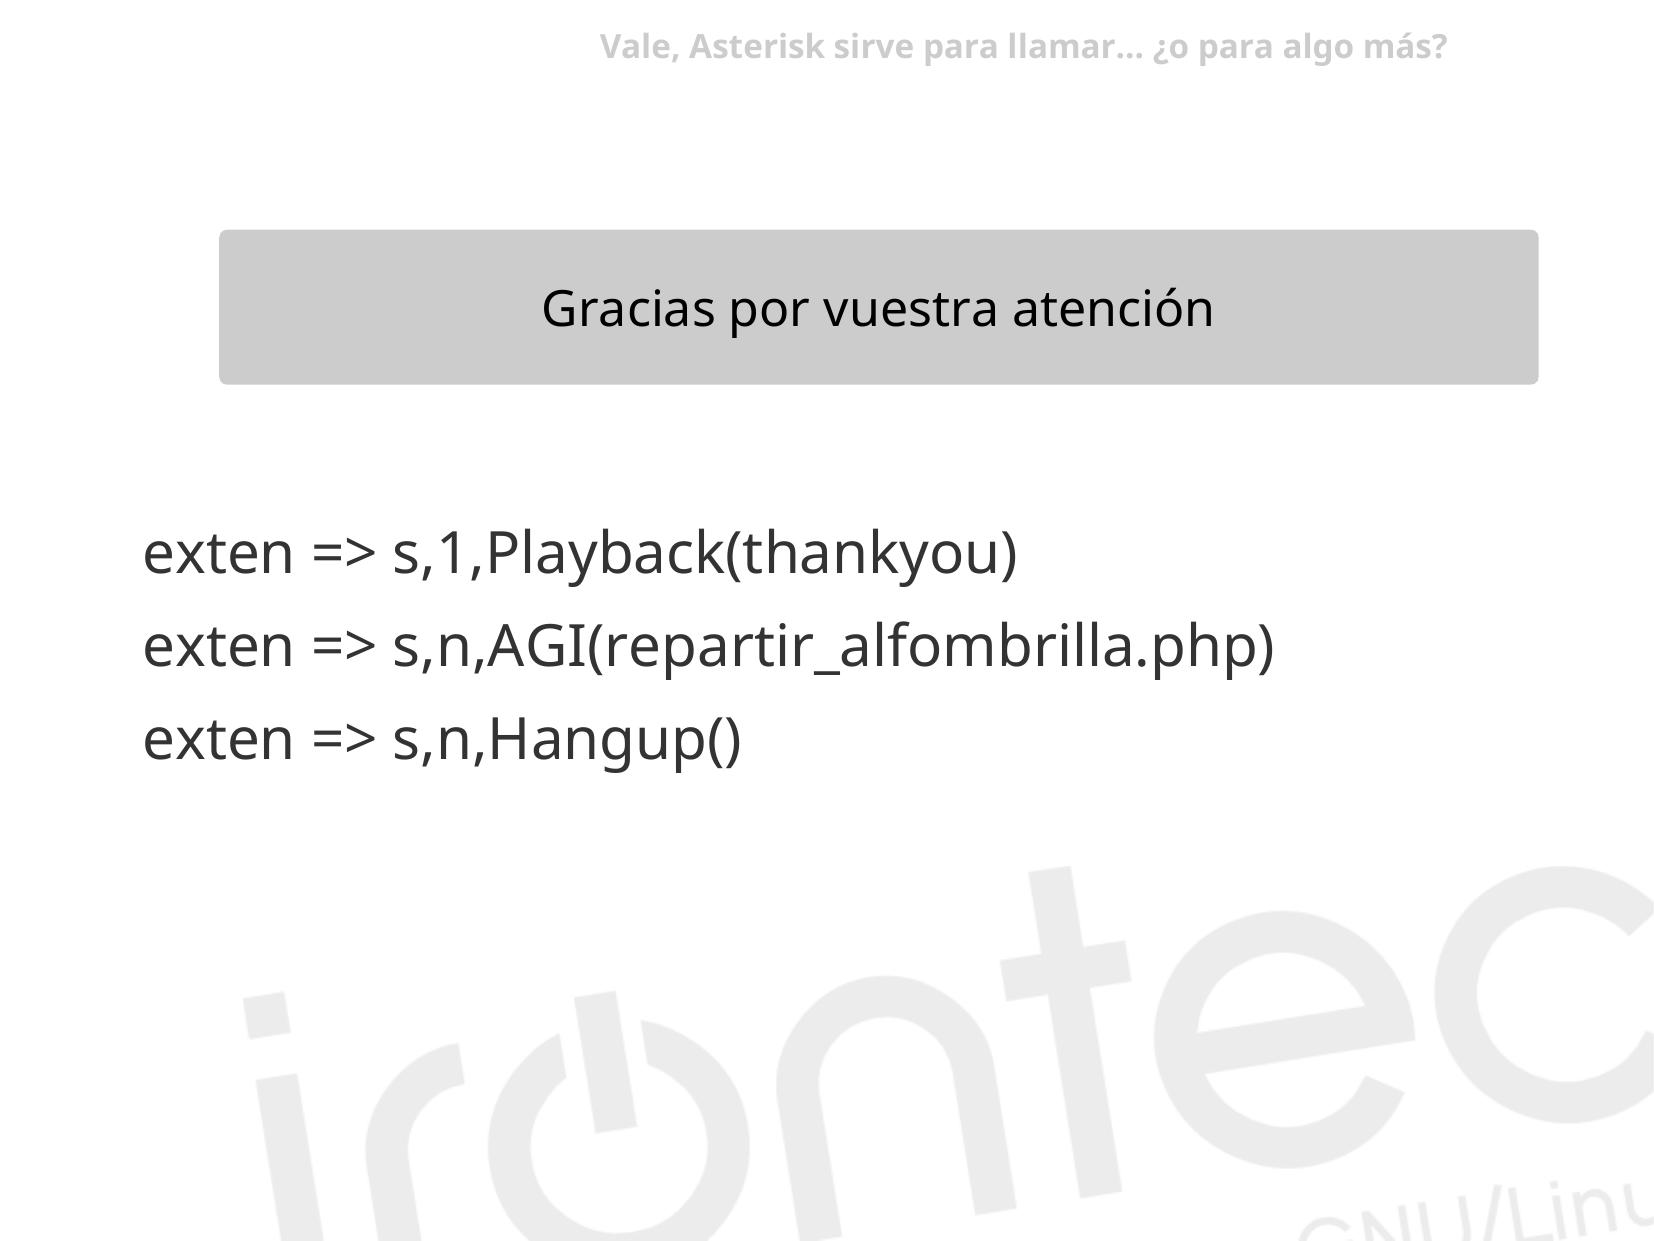

Gracias por vuestra atención
# exten => s,1,Playback(thankyou)
exten => s,n,AGI(repartir_alfombrilla.php)
exten => s,n,Hangup()